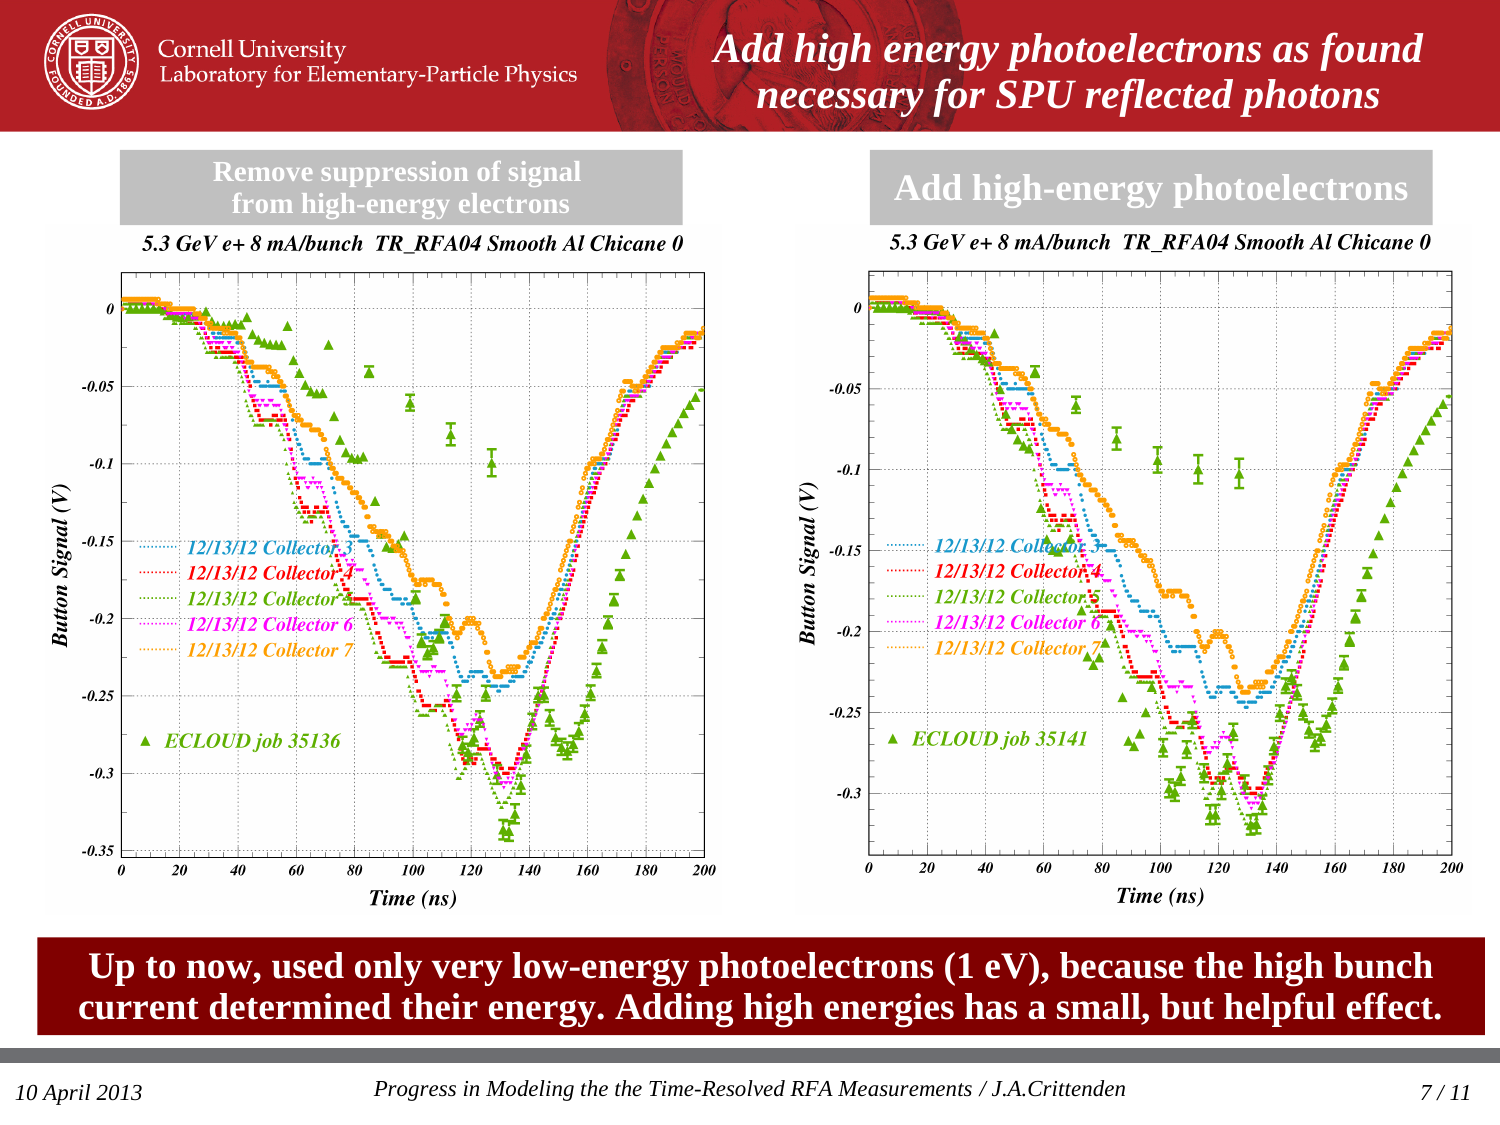

# Add high energy photoelectrons as found necessary for SPU reflected photons
Remove suppression of signal
from high-energy electrons
Add high-energy photoelectrons
Up to now, used only very low-energy photoelectrons (1 eV), because the high bunch current determined their energy. Adding high energies has a small, but helpful effect.